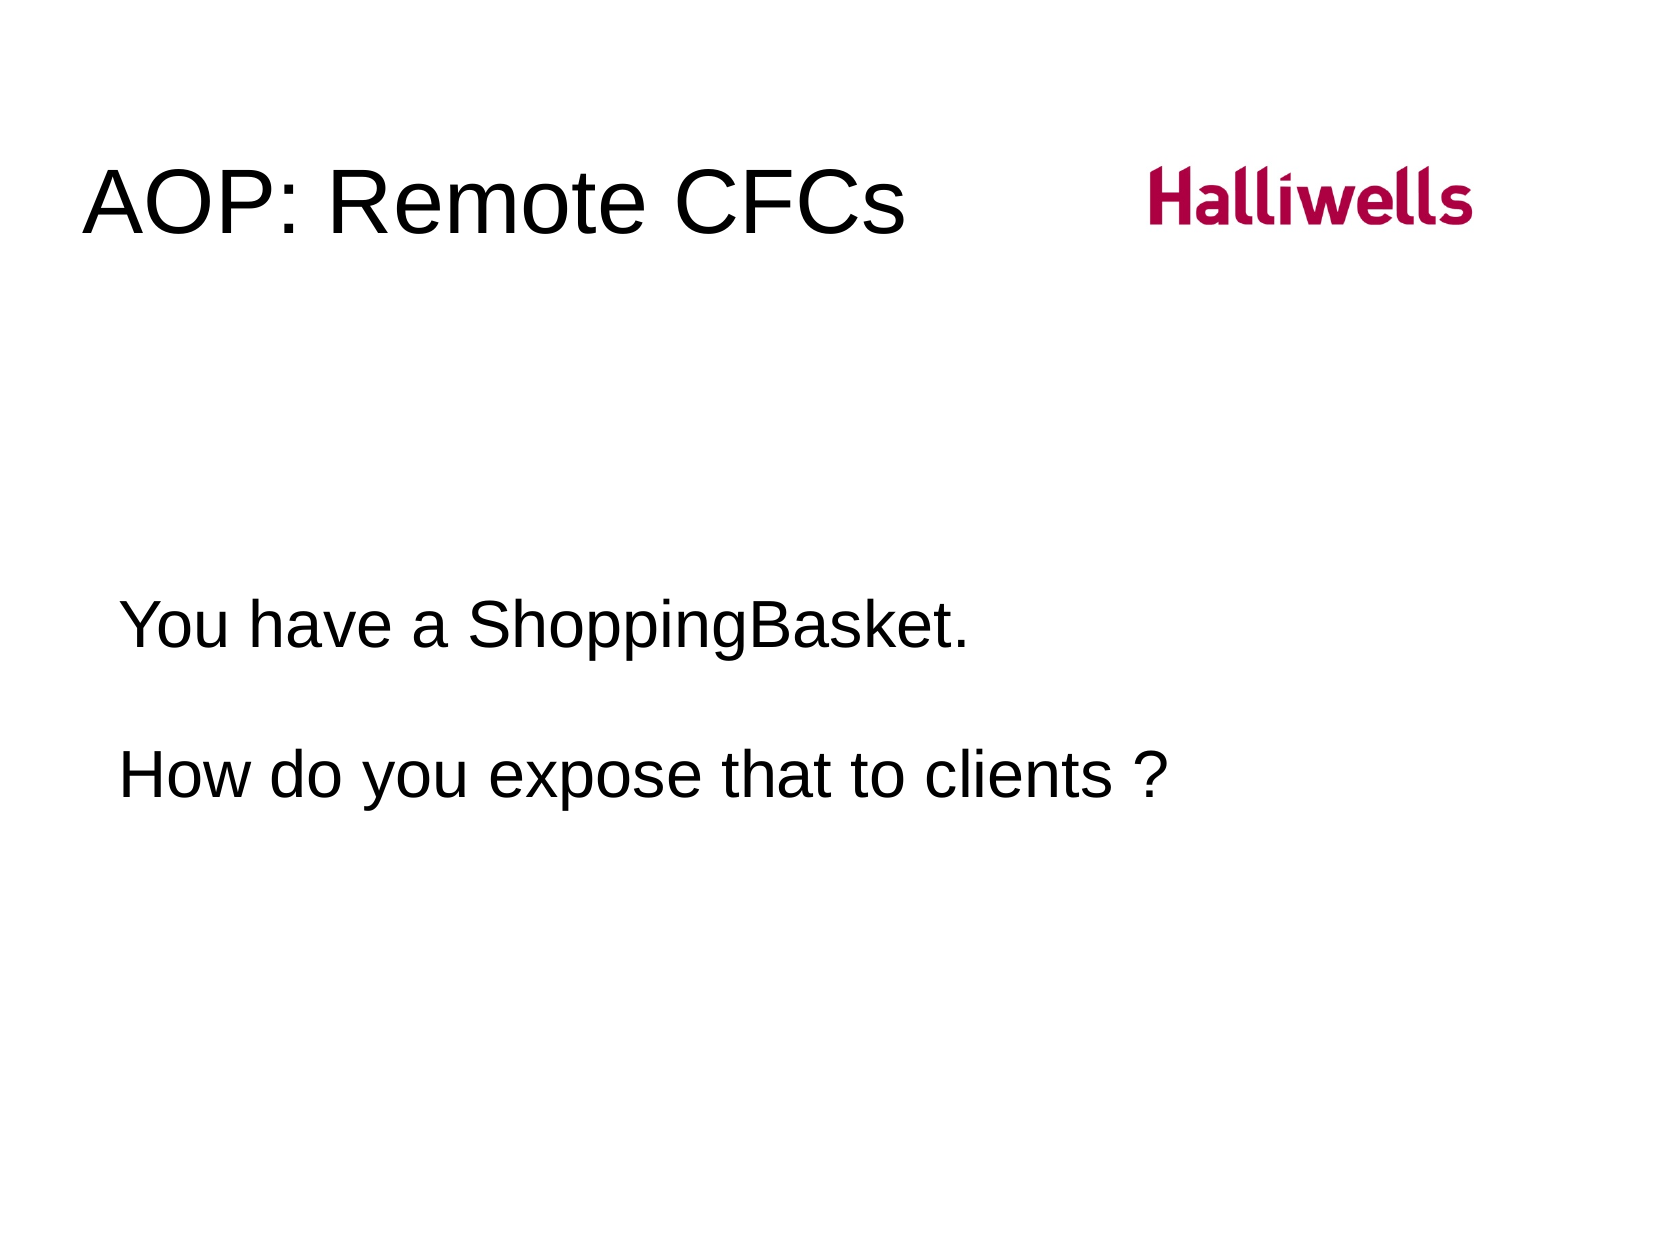

# AOP: Remote CFCs
You have a ShoppingBasket.
How do you expose that to clients ?